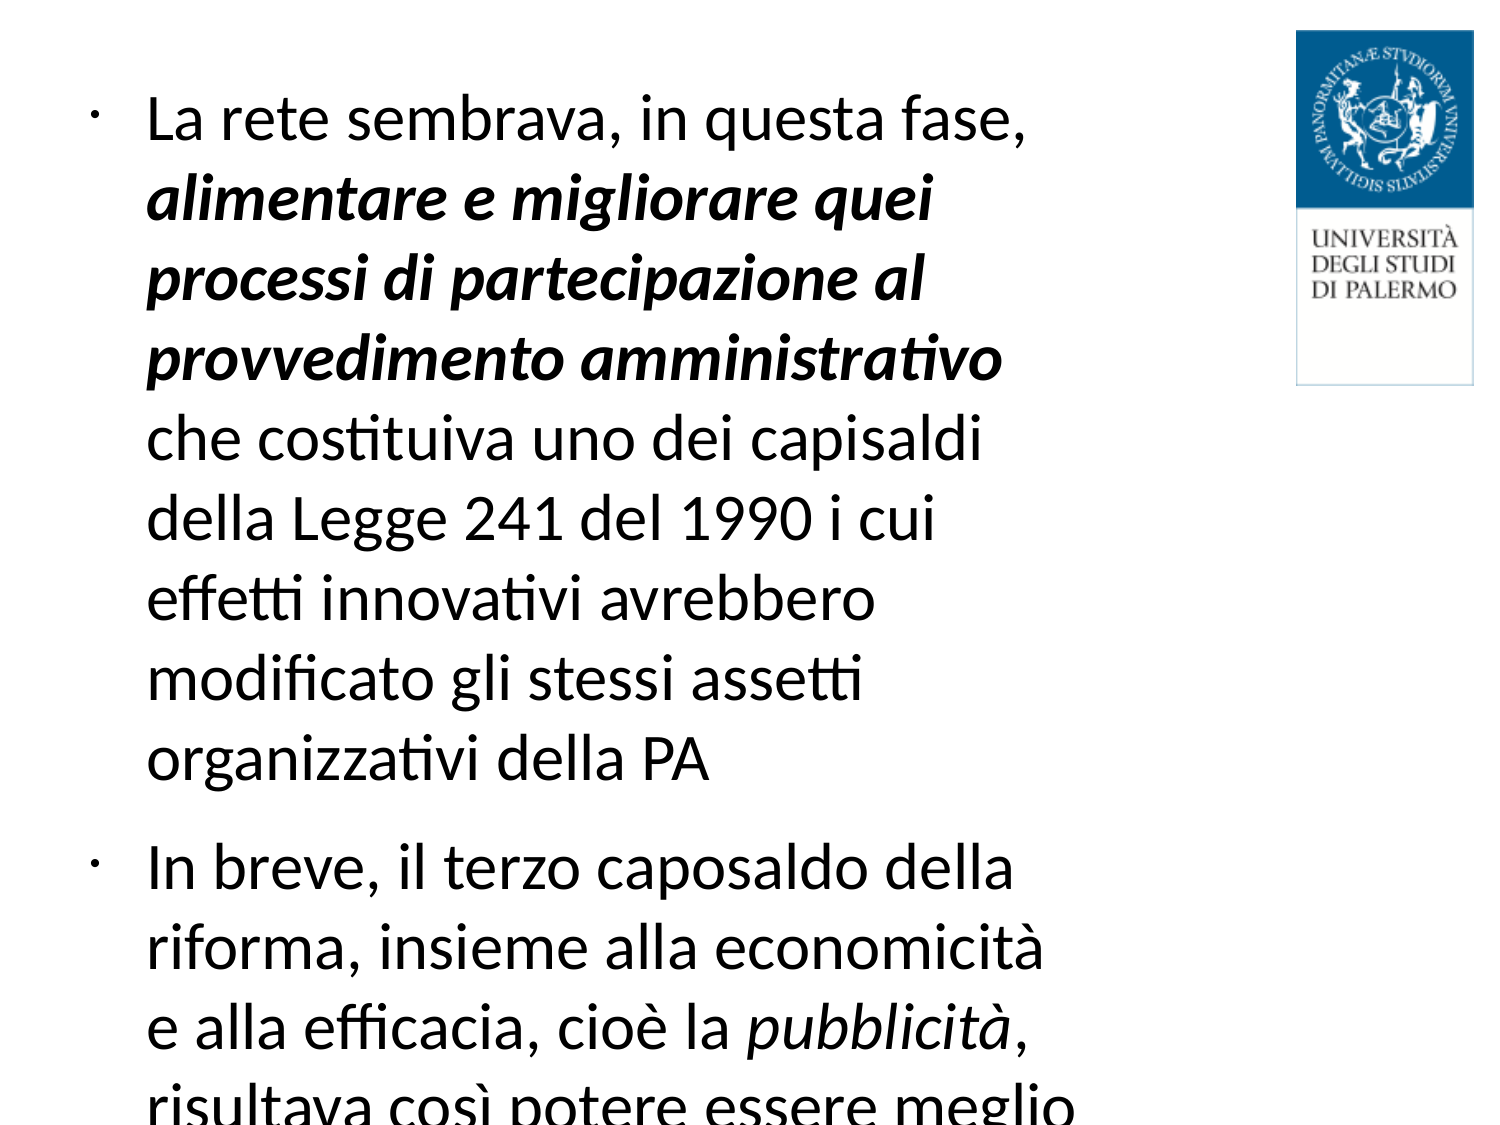

# La rete sembrava, in questa fase, alimentare e migliorare quei processi di partecipazione al provvedimento amministrativo che costituiva uno dei capisaldi della Legge 241 del 1990 i cui effetti innovativi avrebbero modificato gli stessi assetti organizzativi della PA
In breve, il terzo caposaldo della riforma, insieme alla economicità e alla efficacia, cioè la pubblicità, risultava così potere essere meglio garantito. La rete “amplificava” e “diffondeva”, rendendola più accessibile, l’informazione la cui accessibilità stessa e acquisizione costituiva un diritto a tutti gli effetti